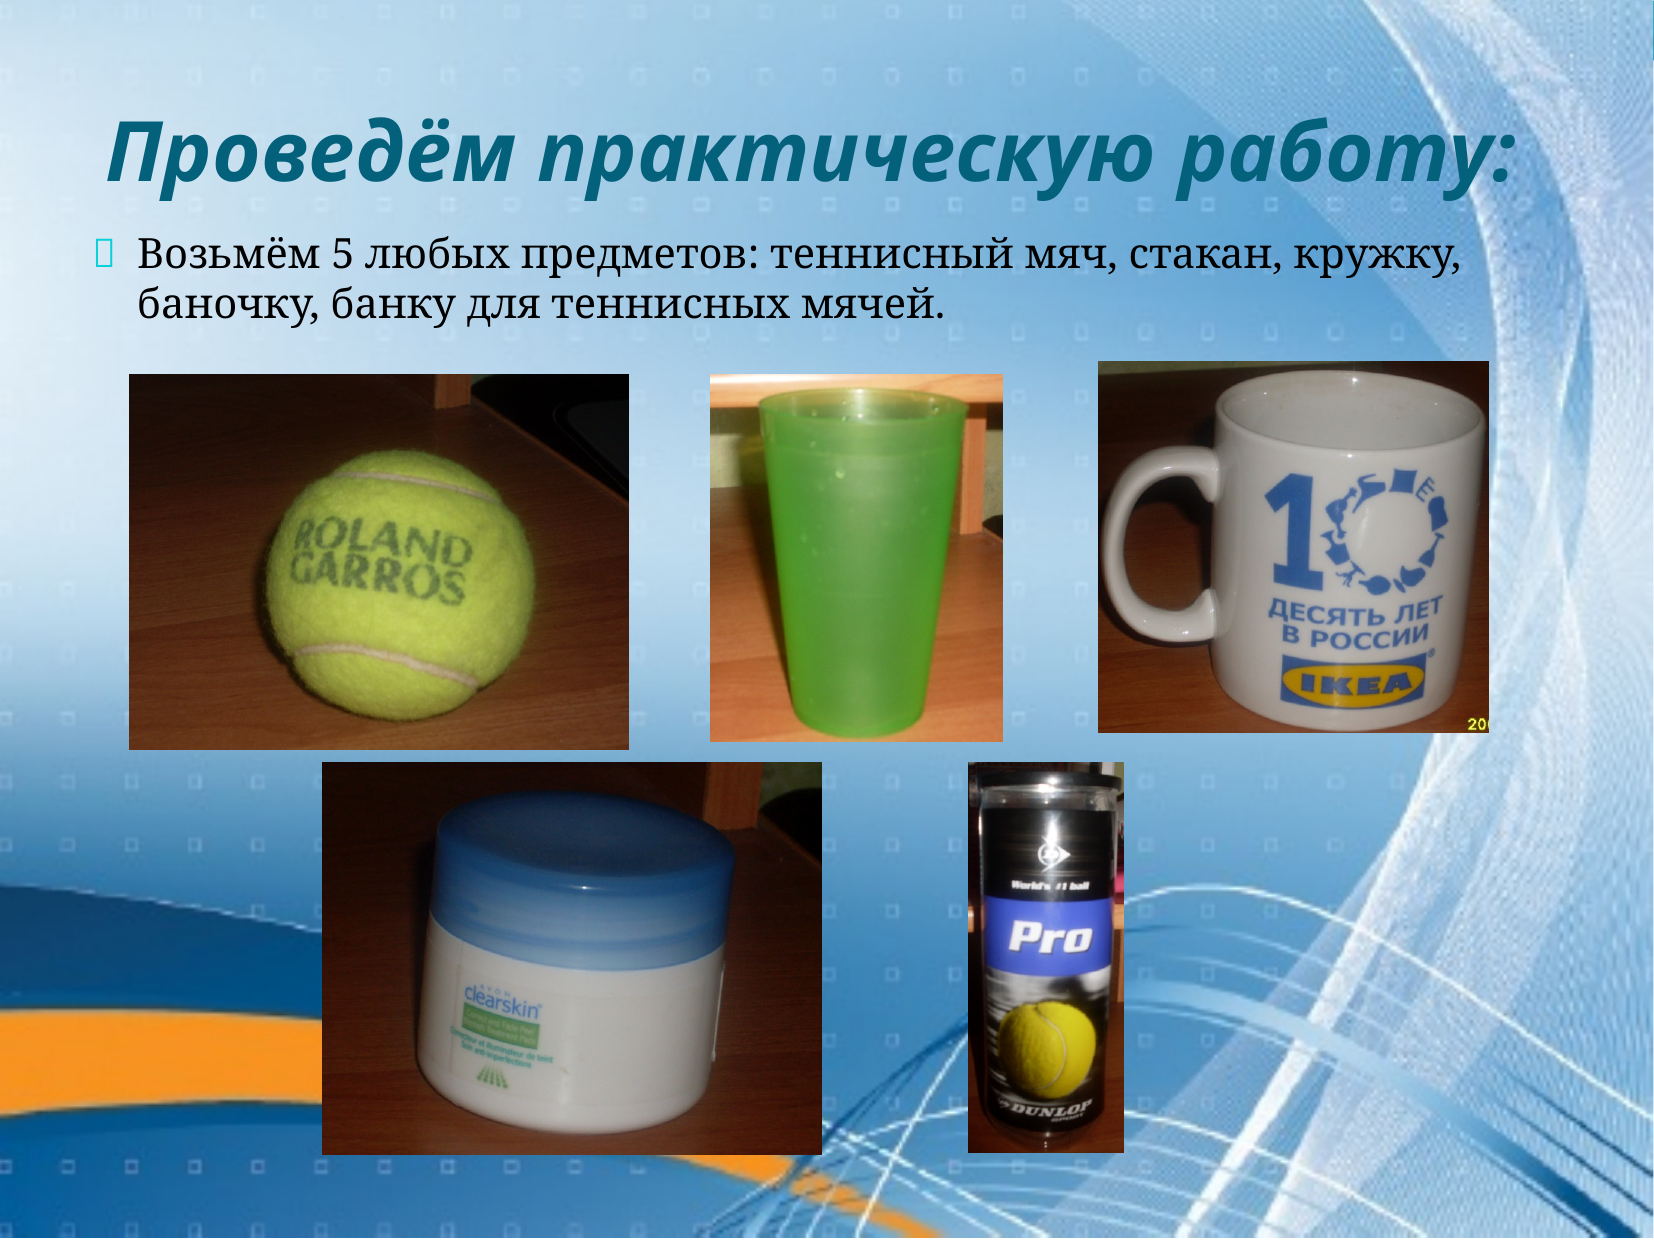

Проведём практическую работу:
Возьмём 5 любых предметов: теннисный мяч, стакан, кружку, баночку, банку для теннисных мячей.